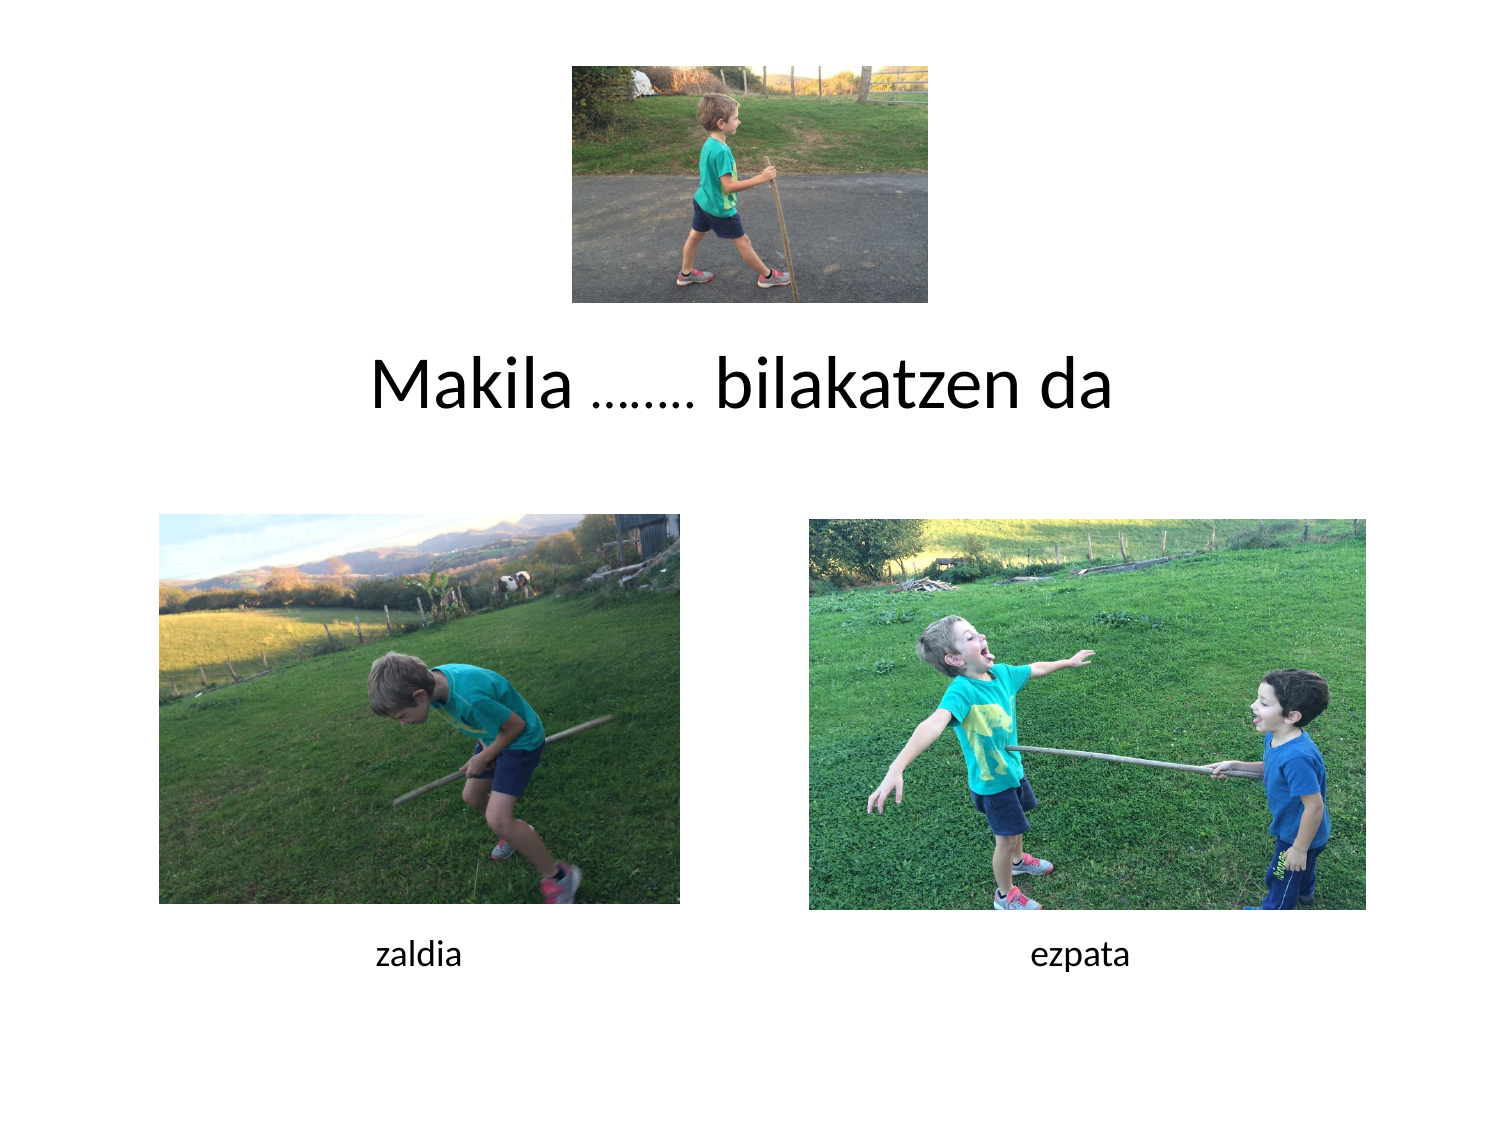

# Makila …..... bilakatzen da
zaldia
ezpata